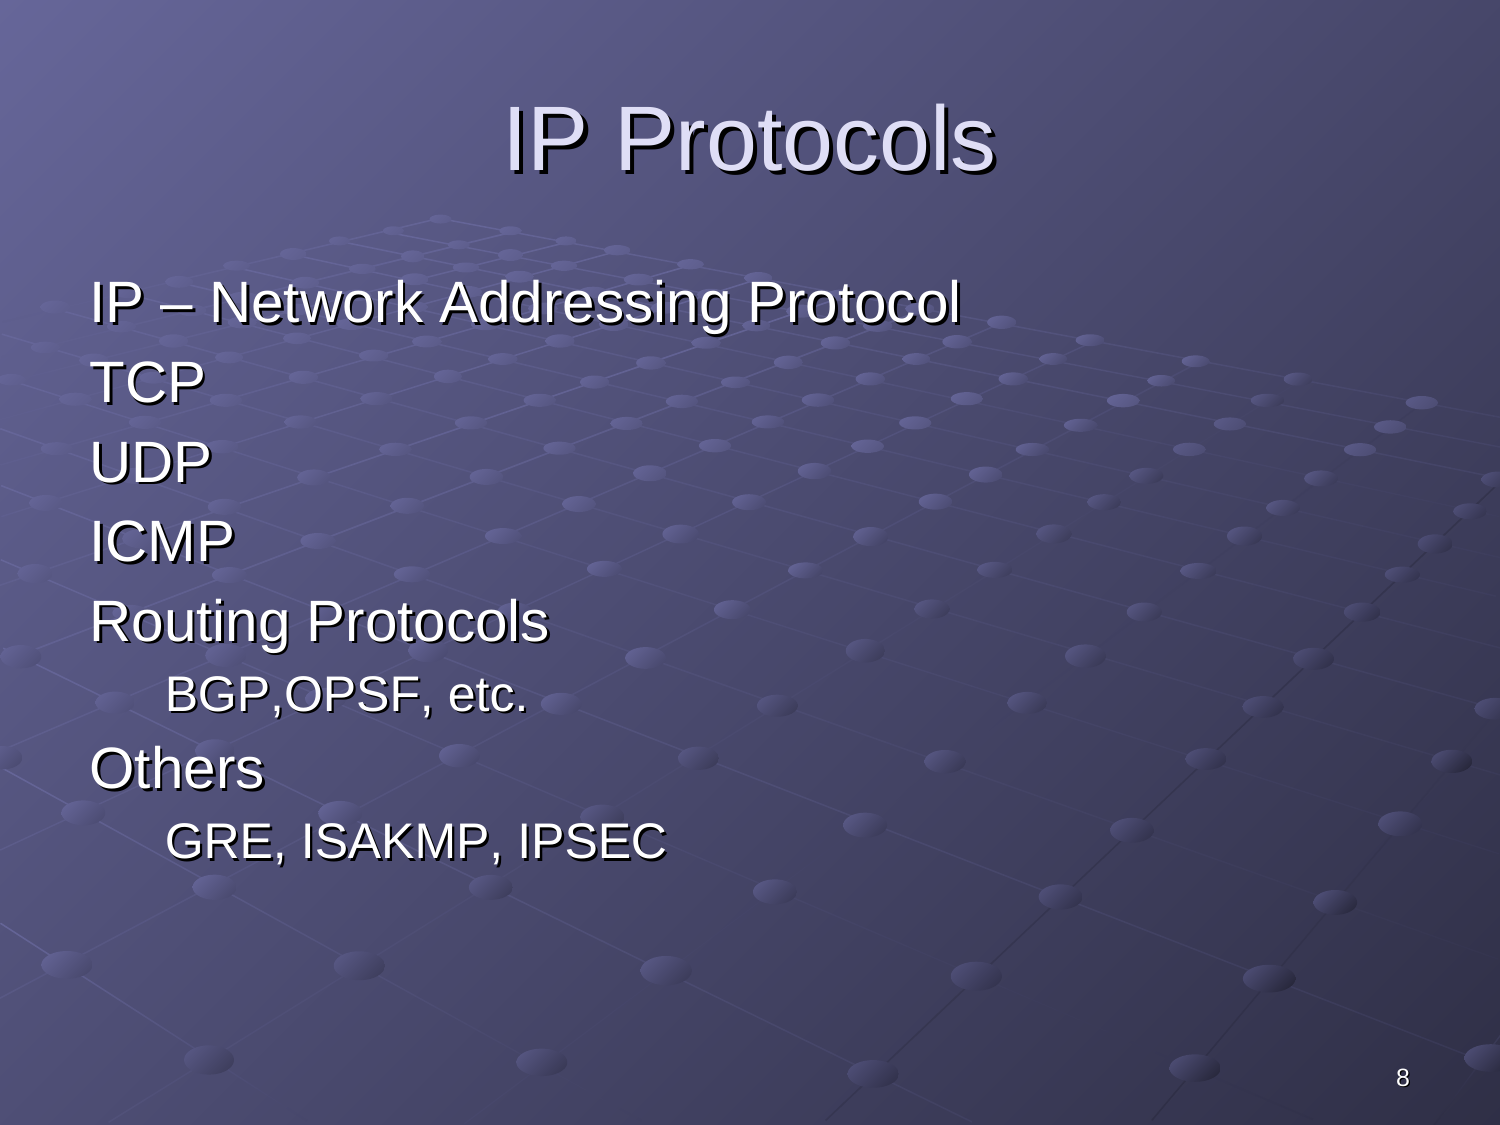

# IP Protocols
IP – Network Addressing Protocol
TCP
UDP
ICMP
Routing Protocols
BGP,OPSF, etc.
Others
GRE, ISAKMP, IPSEC
8